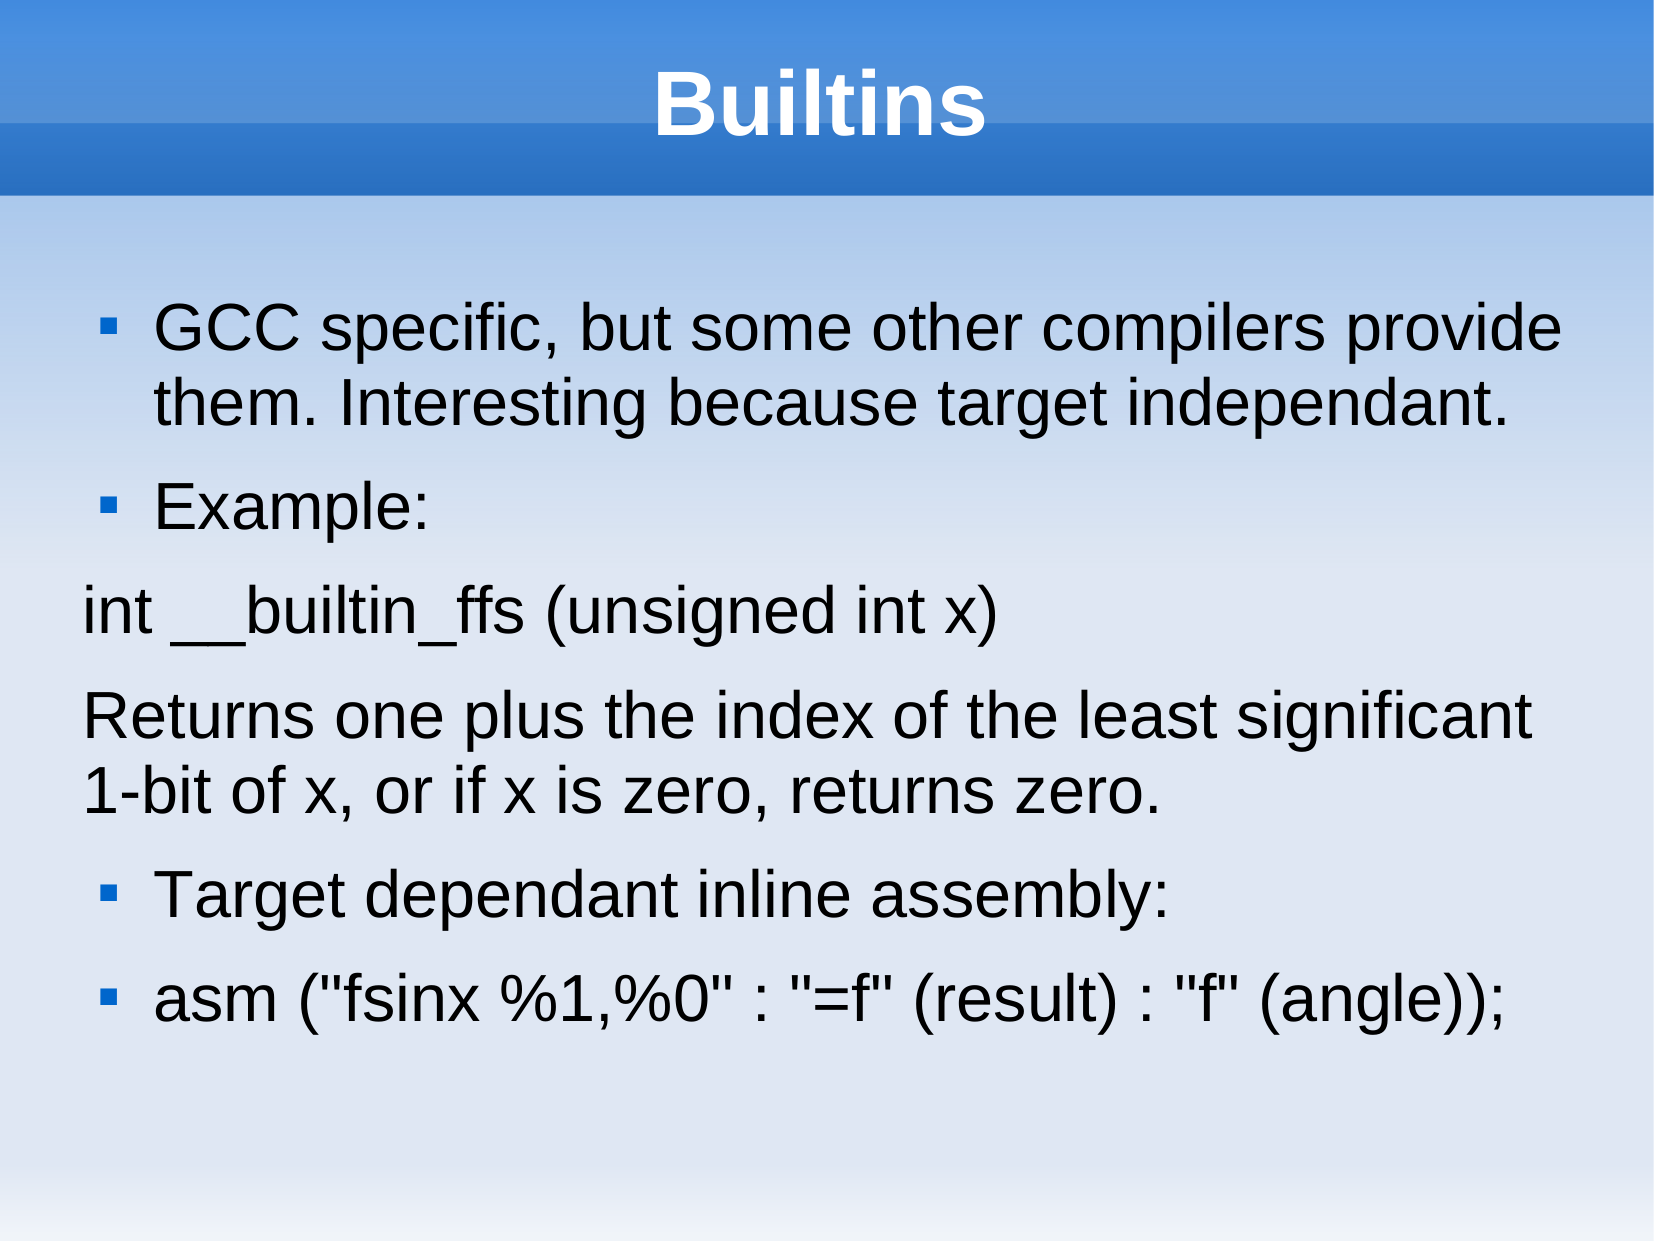

# Builtins
GCC specific, but some other compilers provide them. Interesting because target independant.
Example:
int __builtin_ffs (unsigned int x)
Returns one plus the index of the least significant 1-bit of x, or if x is zero, returns zero.
Target dependant inline assembly:
asm ("fsinx %1,%0" : "=f" (result) : "f" (angle));